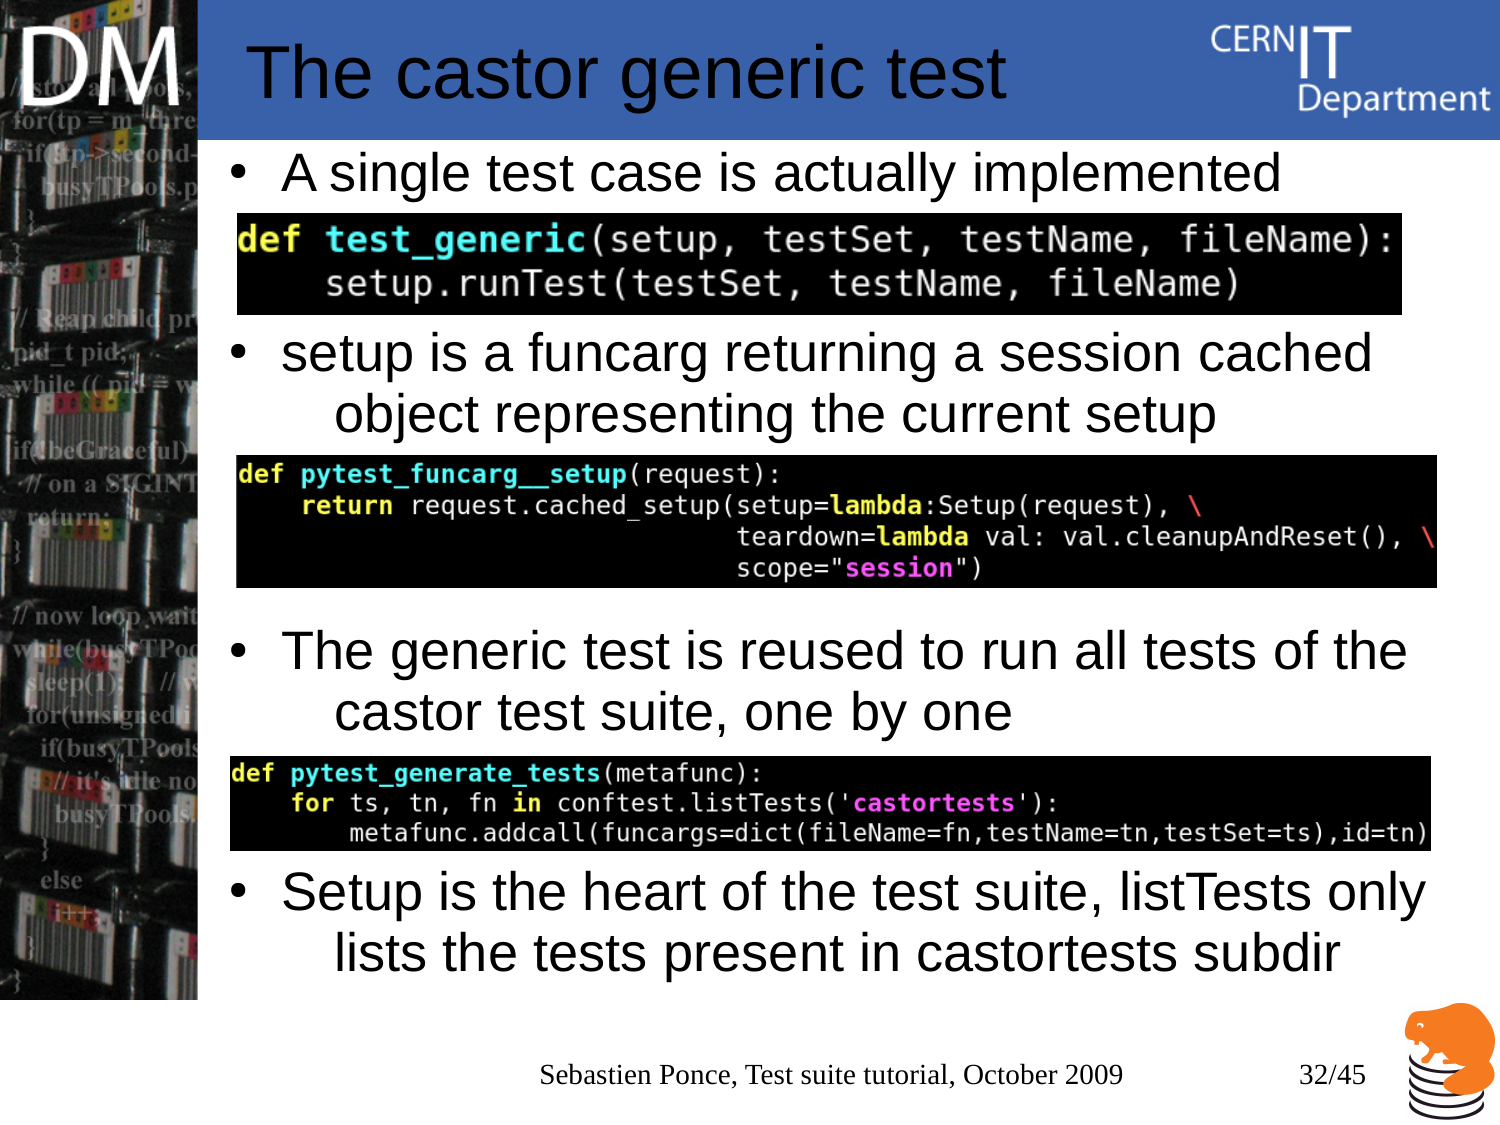

# The castor generic test
A single test case is actually implemented
setup is a funcarg returning a session cached object representing the current setup
The generic test is reused to run all tests of the castor test suite, one by one
Setup is the heart of the test suite, listTests only lists the tests present in castortests subdir